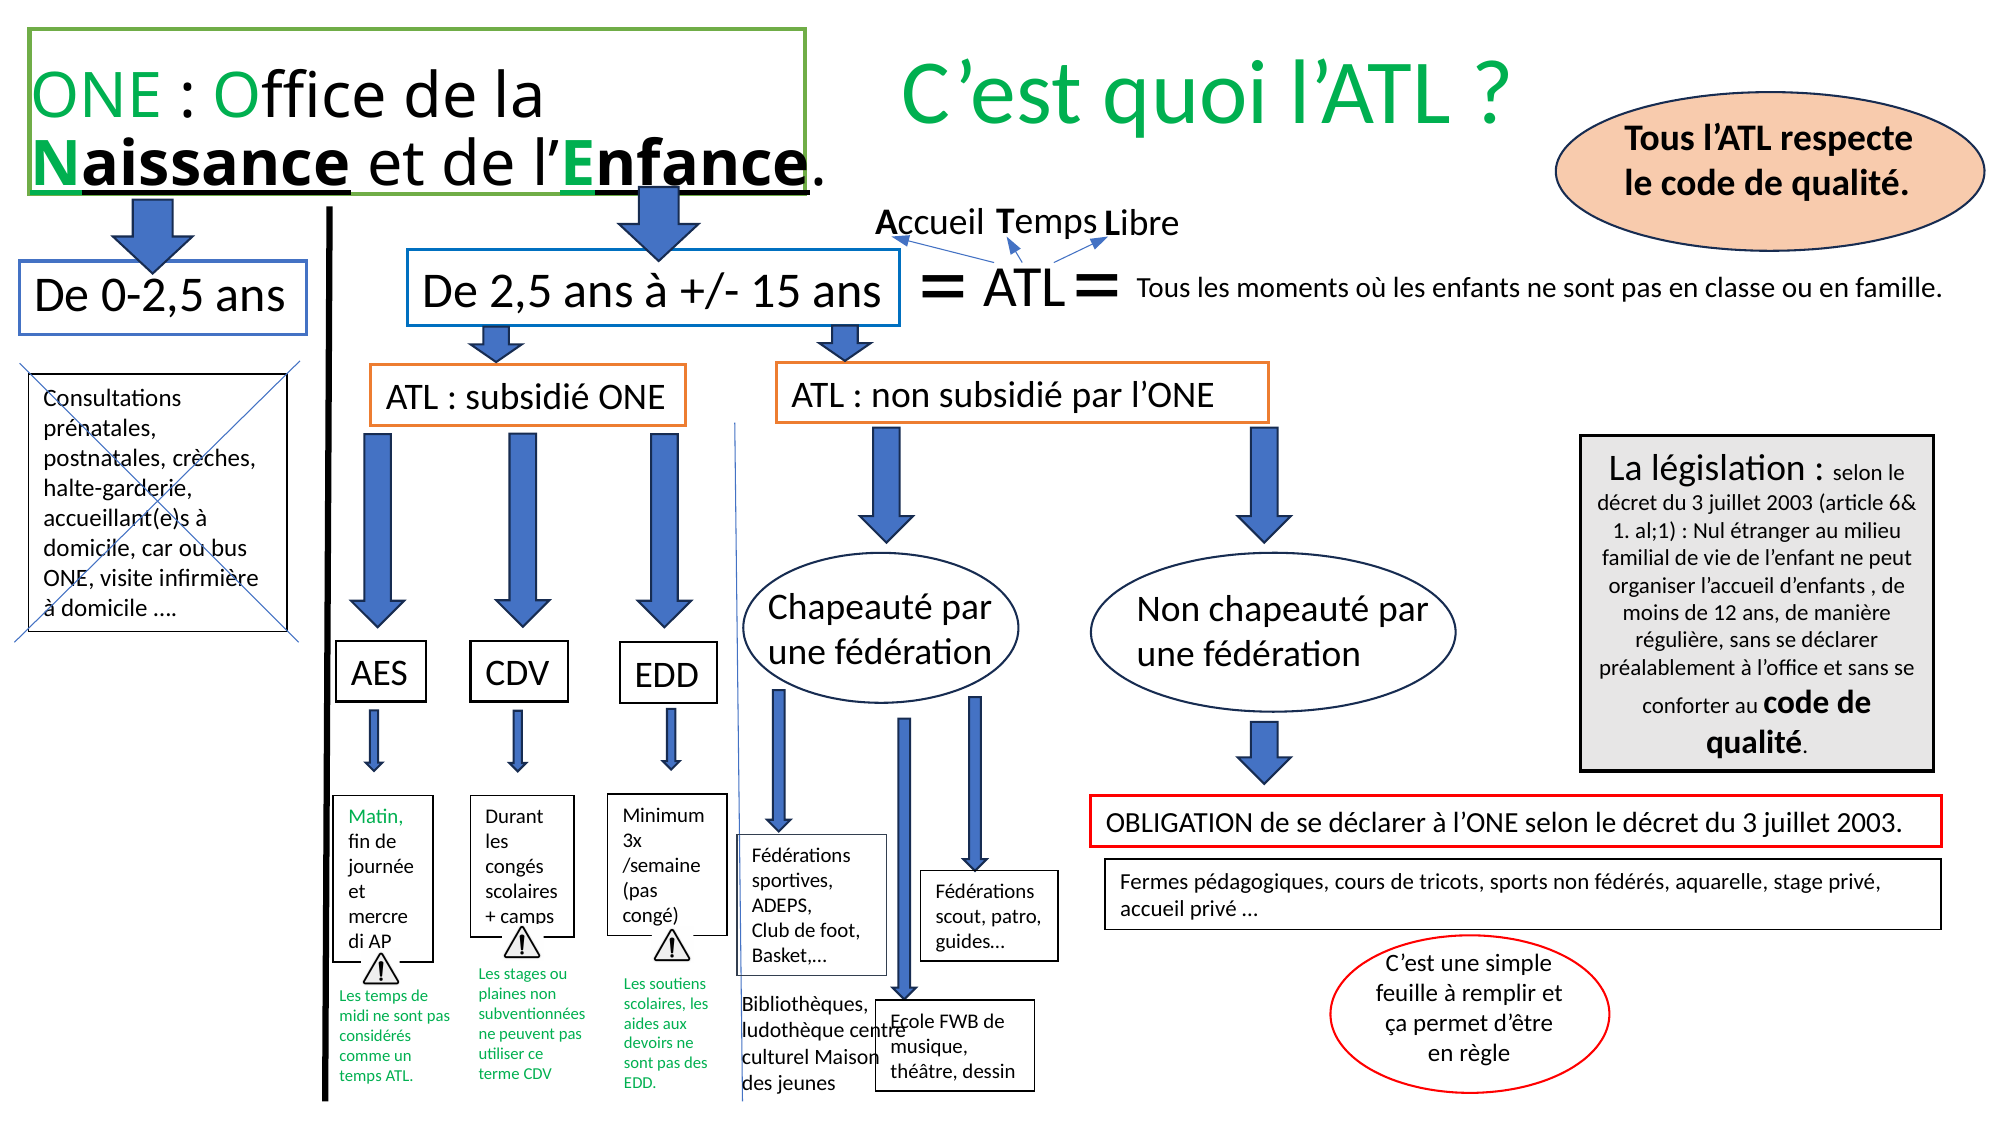

ONE : Office de la
Naissance et de l’Enfance.
C’est quoi l’ATL ?
Tous l’ATL respecte le code de qualité.
Temps
Accueil
Libre
=
=
ATL
Tous les moments où les enfants ne sont pas en classe ou en famille.
De 2,5 ans à +/- 15 ans
De 0-2,5 ans
ATL : non subsidié par l’ONE
ATL : subsidié ONE
Consultations prénatales, postnatales, crèches, halte-garderie, accueillant(e)s à domicile, car ou bus ONE, visite infirmière à domicile ….
La législation : selon le décret du 3 juillet 2003 (article 6& 1. al;1) : Nul étranger au milieu familial de vie de l’enfant ne peut organiser l’accueil d’enfants , de moins de 12 ans, de manière régulière, sans se déclarer préalablement à l’office et sans se conforter au code de qualité.
Chapeauté par une fédération
Non chapeauté par une fédération
AES
CDV
EDD
Minimum 3x /semaine (pas congé)
Matin, fin de journée et mercredi AP
Durant les congés scolaires + camps
OBLIGATION de se déclarer à l’ONE selon le décret du 3 juillet 2003.
Fédérations sportives, ADEPS,
Club de foot,
Basket,…
Fermes pédagogiques, cours de tricots, sports non fédérés, aquarelle, stage privé, accueil privé …
Fédérations scout, patro, guides…
C’est une simple feuille à remplir et ça permet d’être en règle
Les stages ou plaines non subventionnées ne peuvent pas utiliser ce terme CDV
Les soutiens scolaires, les aides aux devoirs ne sont pas des EDD.
Les temps de midi ne sont pas considérés comme un temps ATL.
Bibliothèques, ludothèque centre culturel Maison des jeunes
Ecole FWB de musique, théâtre, dessin